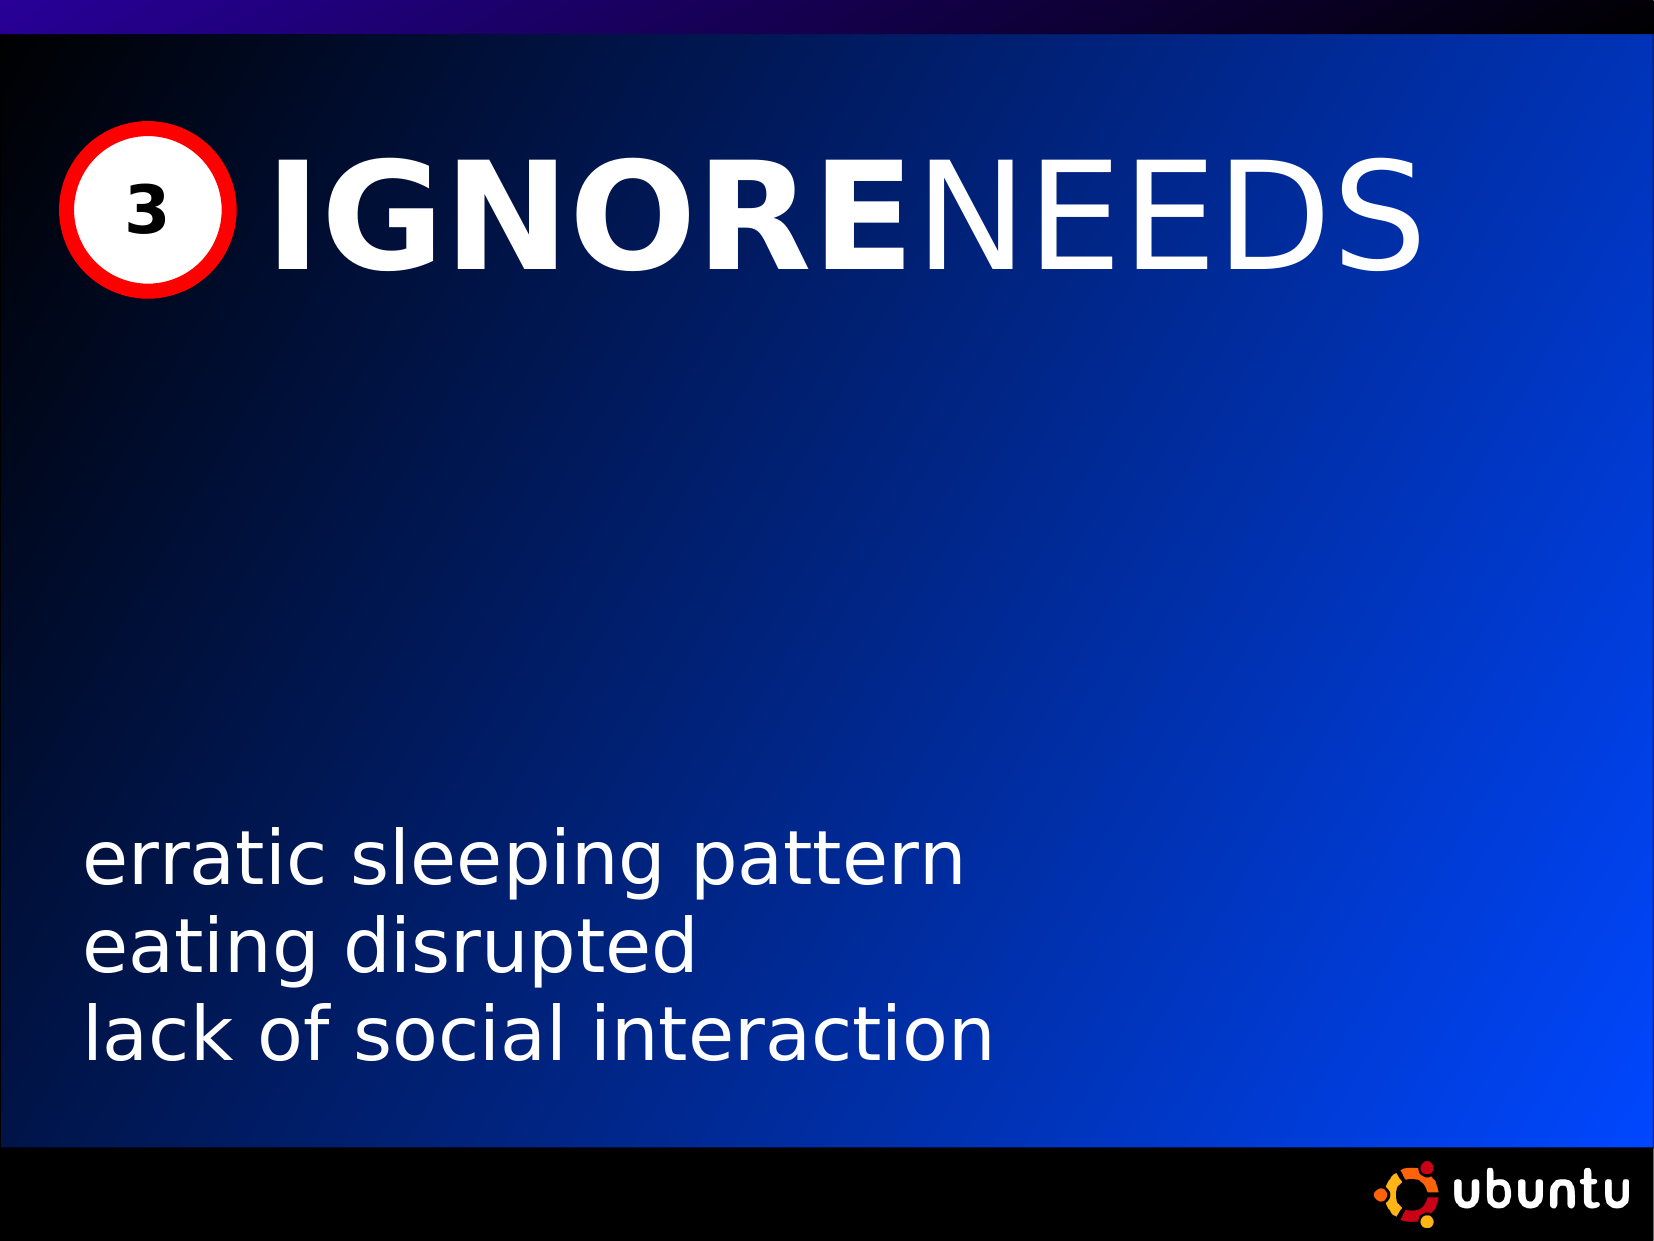

3
IGNORENEEDS
erratic sleeping pattern
eating disrupted
lack of social interaction